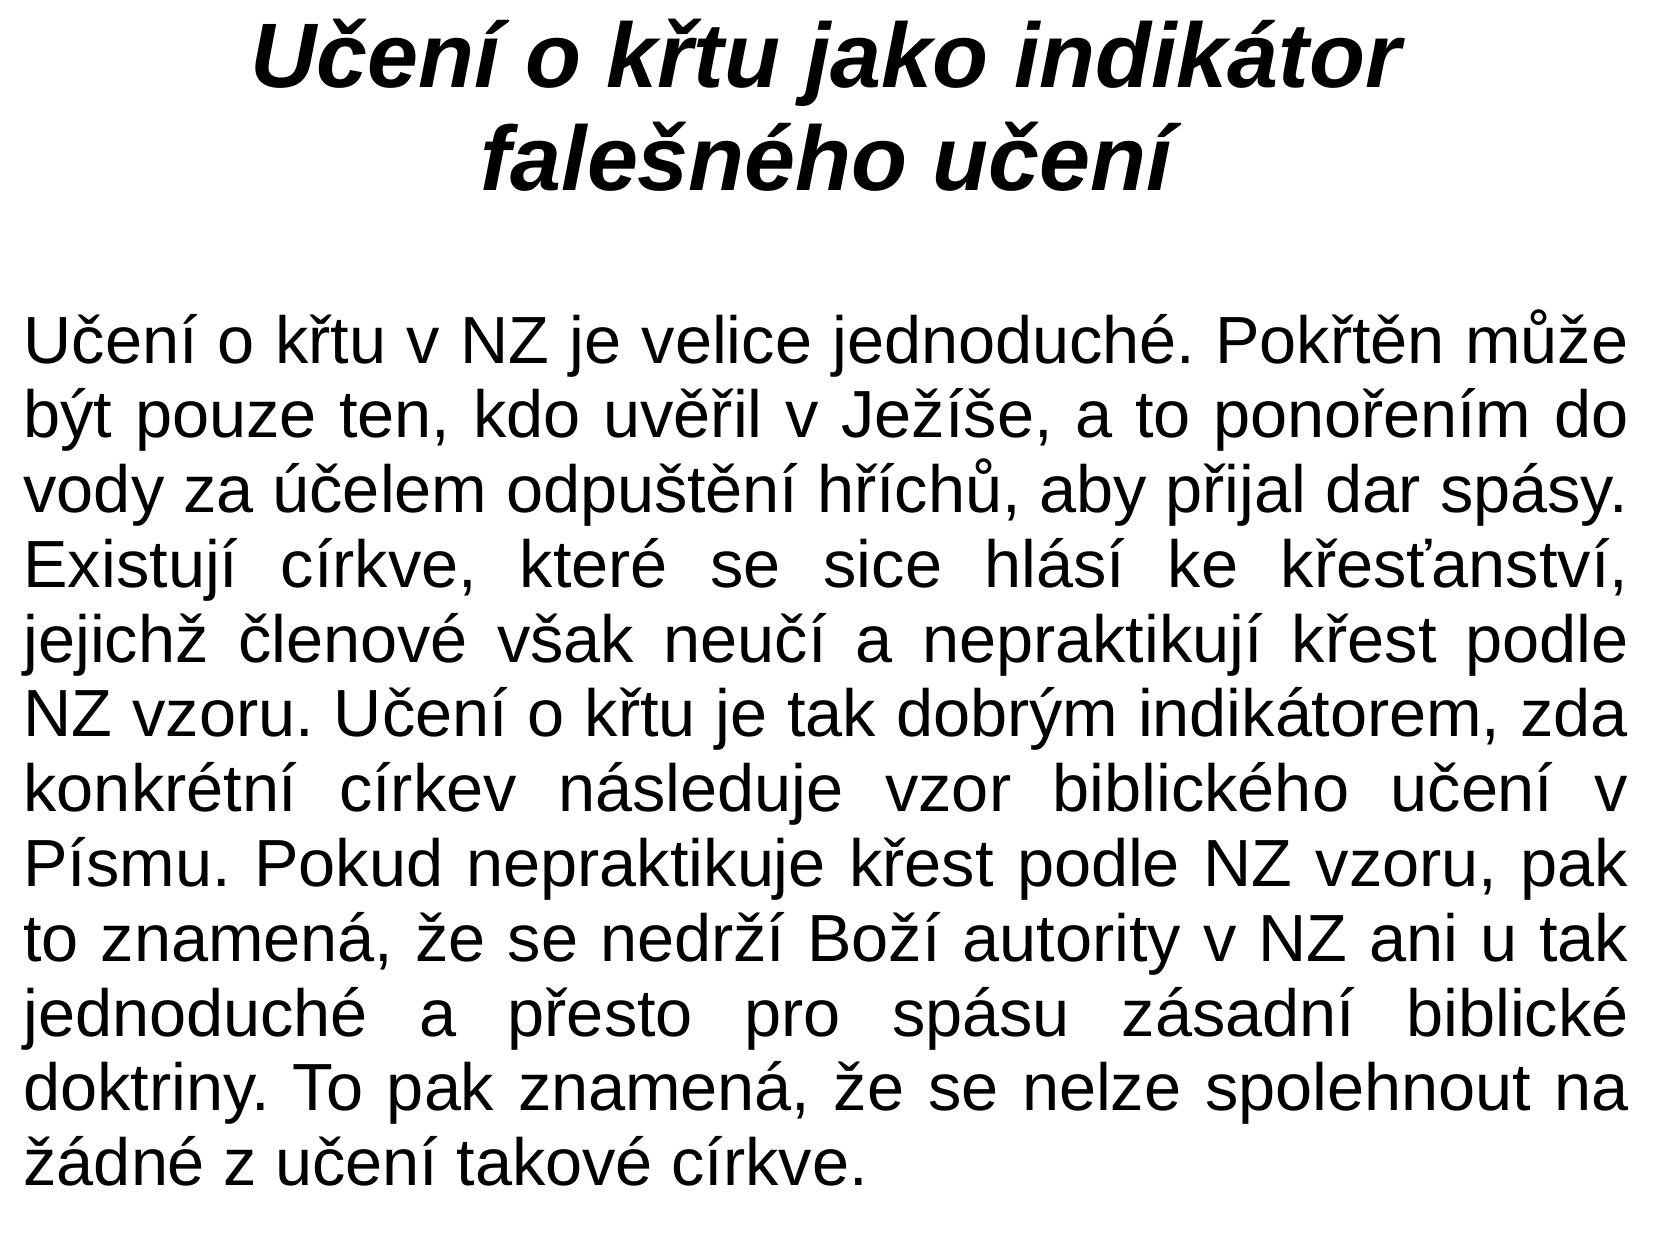

Učení o křtu v NZ je velice jednoduché. Pokřtěn může být pouze ten, kdo uvěřil v Ježíše, a to ponořením do vody za účelem odpuštění hříchů, aby přijal dar spásy. Existují církve, které se sice hlásí ke křesťanství, jejichž členové však neučí a nepraktikují křest podle NZ vzoru. Učení o křtu je tak dobrým indikátorem, zda konkrétní církev následuje vzor biblického učení v Písmu. Pokud nepraktikuje křest podle NZ vzoru, pak to znamená, že se nedrží Boží autority v NZ ani u tak jednoduché a přesto pro spásu zásadní biblické doktriny. To pak znamená, že se nelze spolehnout na žádné z učení takové církve.
# Učení o křtu jako indikátor falešného učení